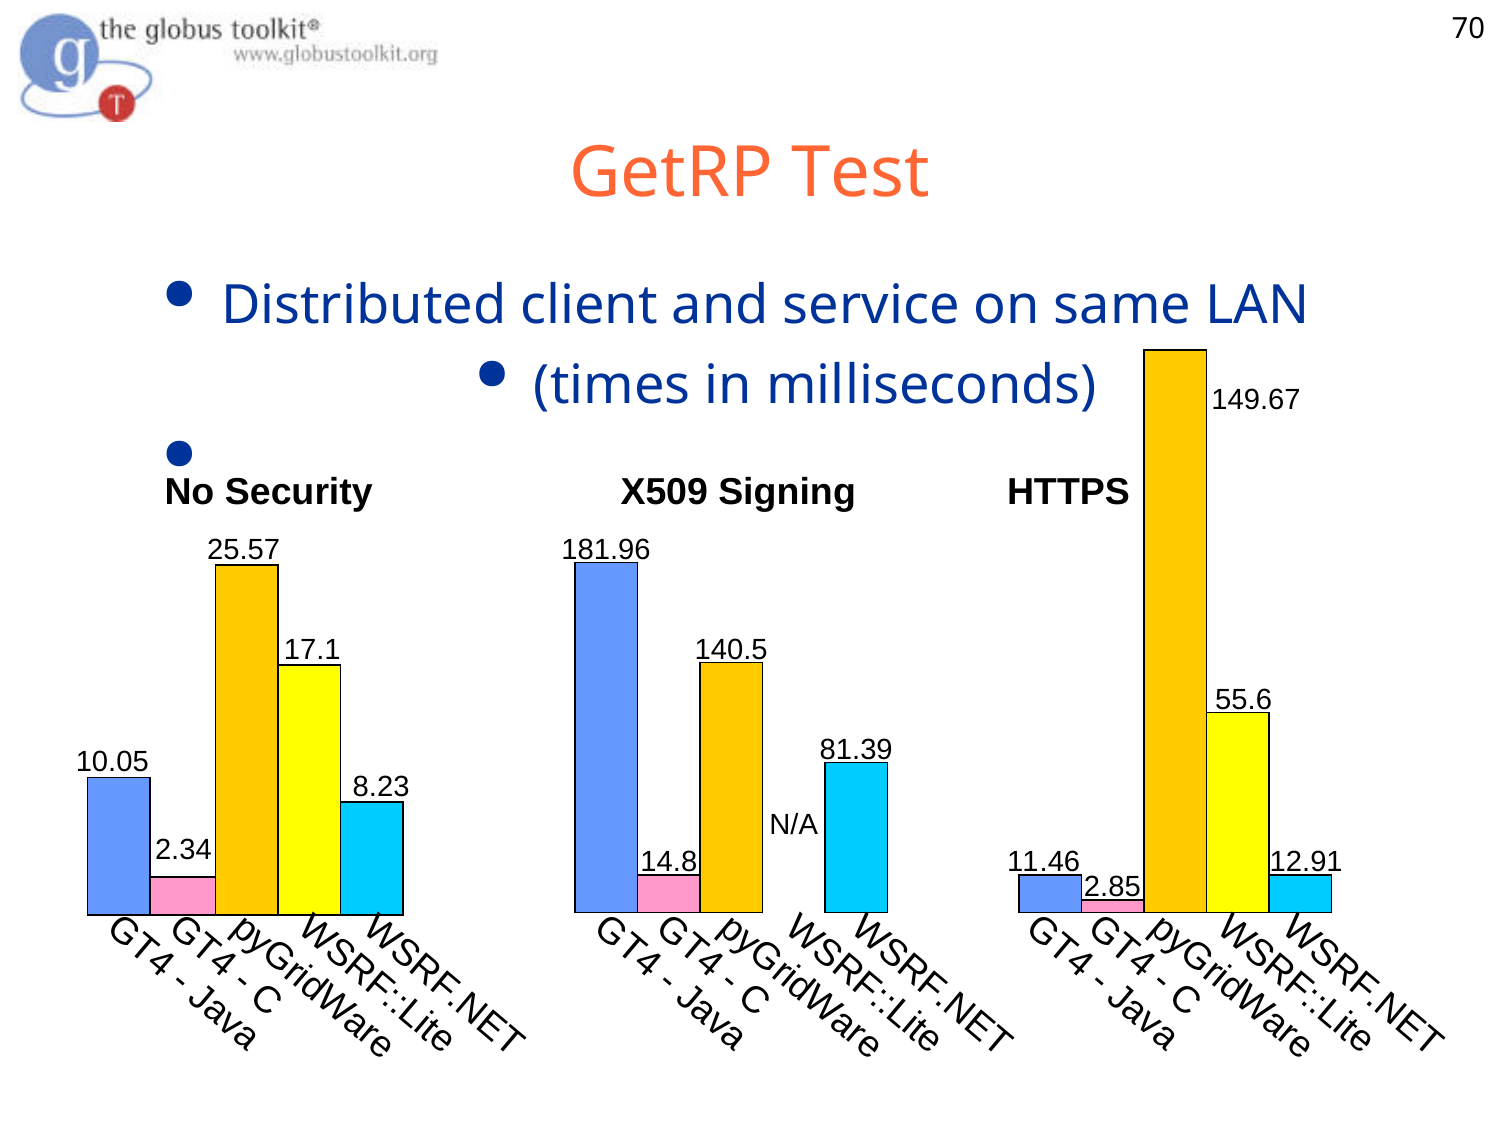

70
# GetRP Test
Distributed client and service on same LAN
(times in milliseconds)
GT4 - C
GT4 - Java
WSRF::Lite
WSRF.NET
pyGridWare
149.67
No Security
X509 Signing
HTTPS
25.57
181.96
GT4 - C
GT4 - Java
WSRF::Lite
WSRF.NET
pyGridWare
17.1
140.5
55.6
81.39
10.05
8.23
N/A
2.34
14.8
11.46
12.91
2.85
GT4 - C
GT4 - Java
WSRF::Lite
WSRF.NET
pyGridWare